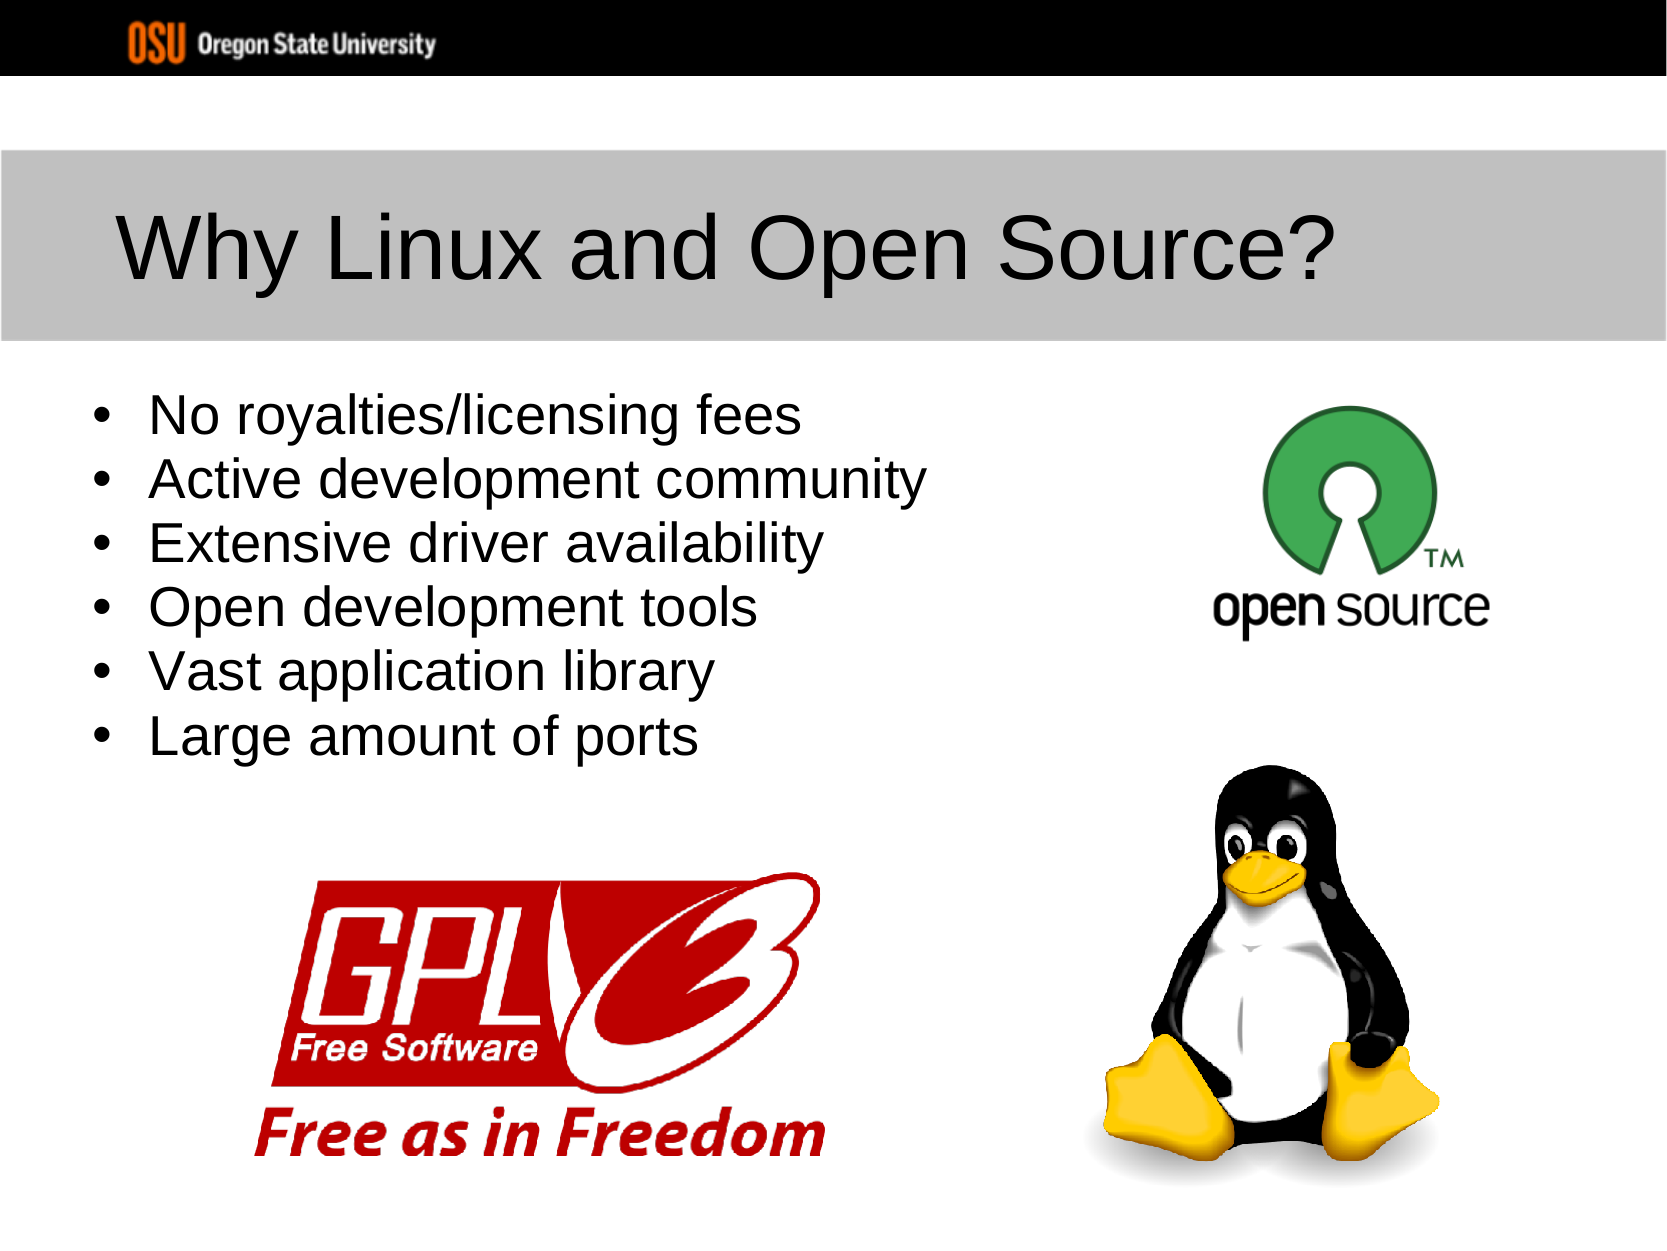

# Why Linux and Open Source?
No royalties/licensing fees
Active development community
Extensive driver availability
Open development tools
Vast application library
Large amount of ports